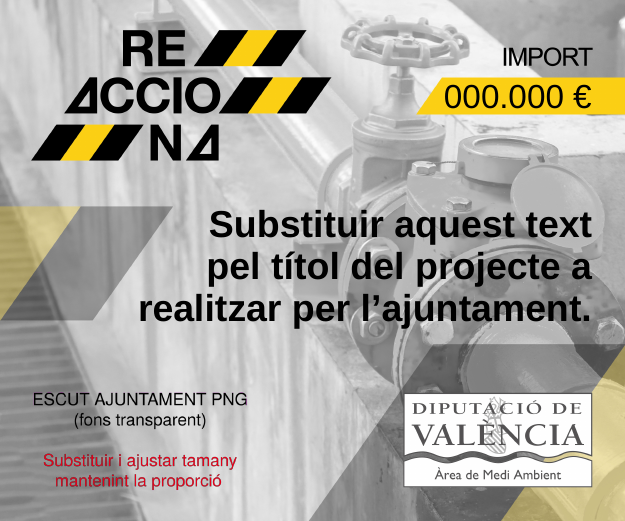

000.000 €
Substituir aquest text
pel títol del projecte a
realitzar per l’ajuntament.